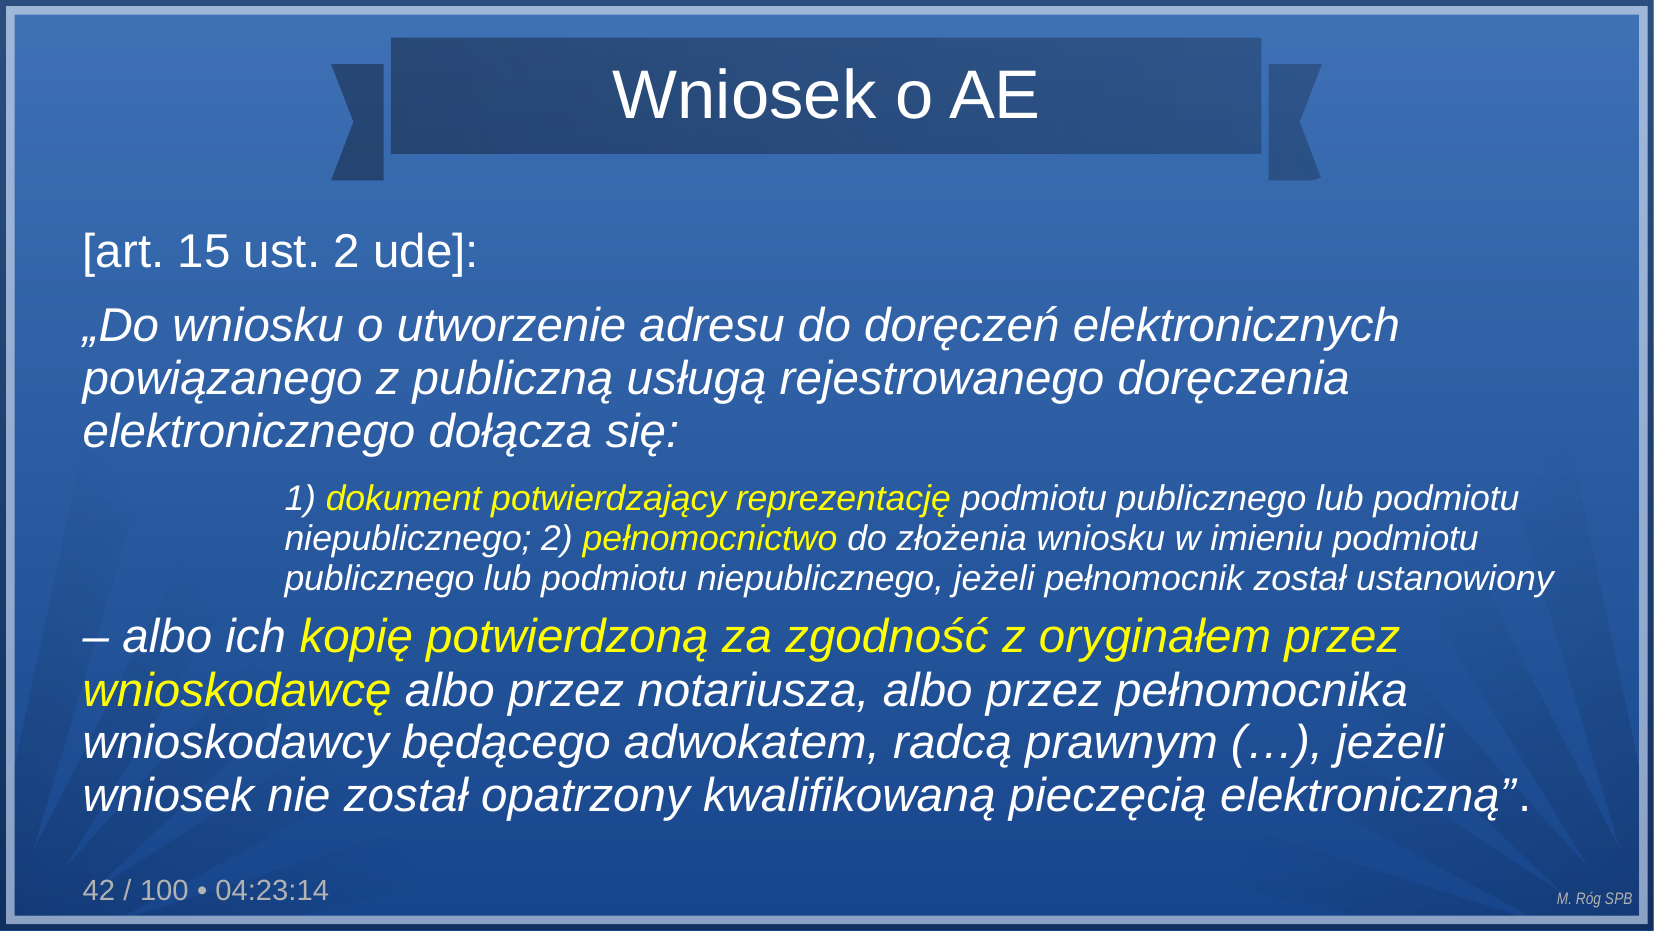

# Wniosek o AE
[art. 15 ust. 2 ude]:
„Do wniosku o utworzenie adresu do doręczeń elektronicznych powiązanego z publiczną usługą rejestrowanego doręczenia elektronicznego dołącza się:
1) dokument potwierdzający reprezentację podmiotu publicznego lub podmiotu niepublicznego; 2) pełnomocnictwo do złożenia wniosku w imieniu podmiotu publicznego lub podmiotu niepublicznego, jeżeli pełnomocnik został ustanowiony
– albo ich kopię potwierdzoną za zgodność z oryginałem przez wnioskodawcę albo przez notariusza, albo przez pełnomocnika wnioskodawcy będącego adwokatem, radcą prawnym (…), jeżeli wniosek nie został opatrzony kwalifikowaną pieczęcią elektroniczną”.